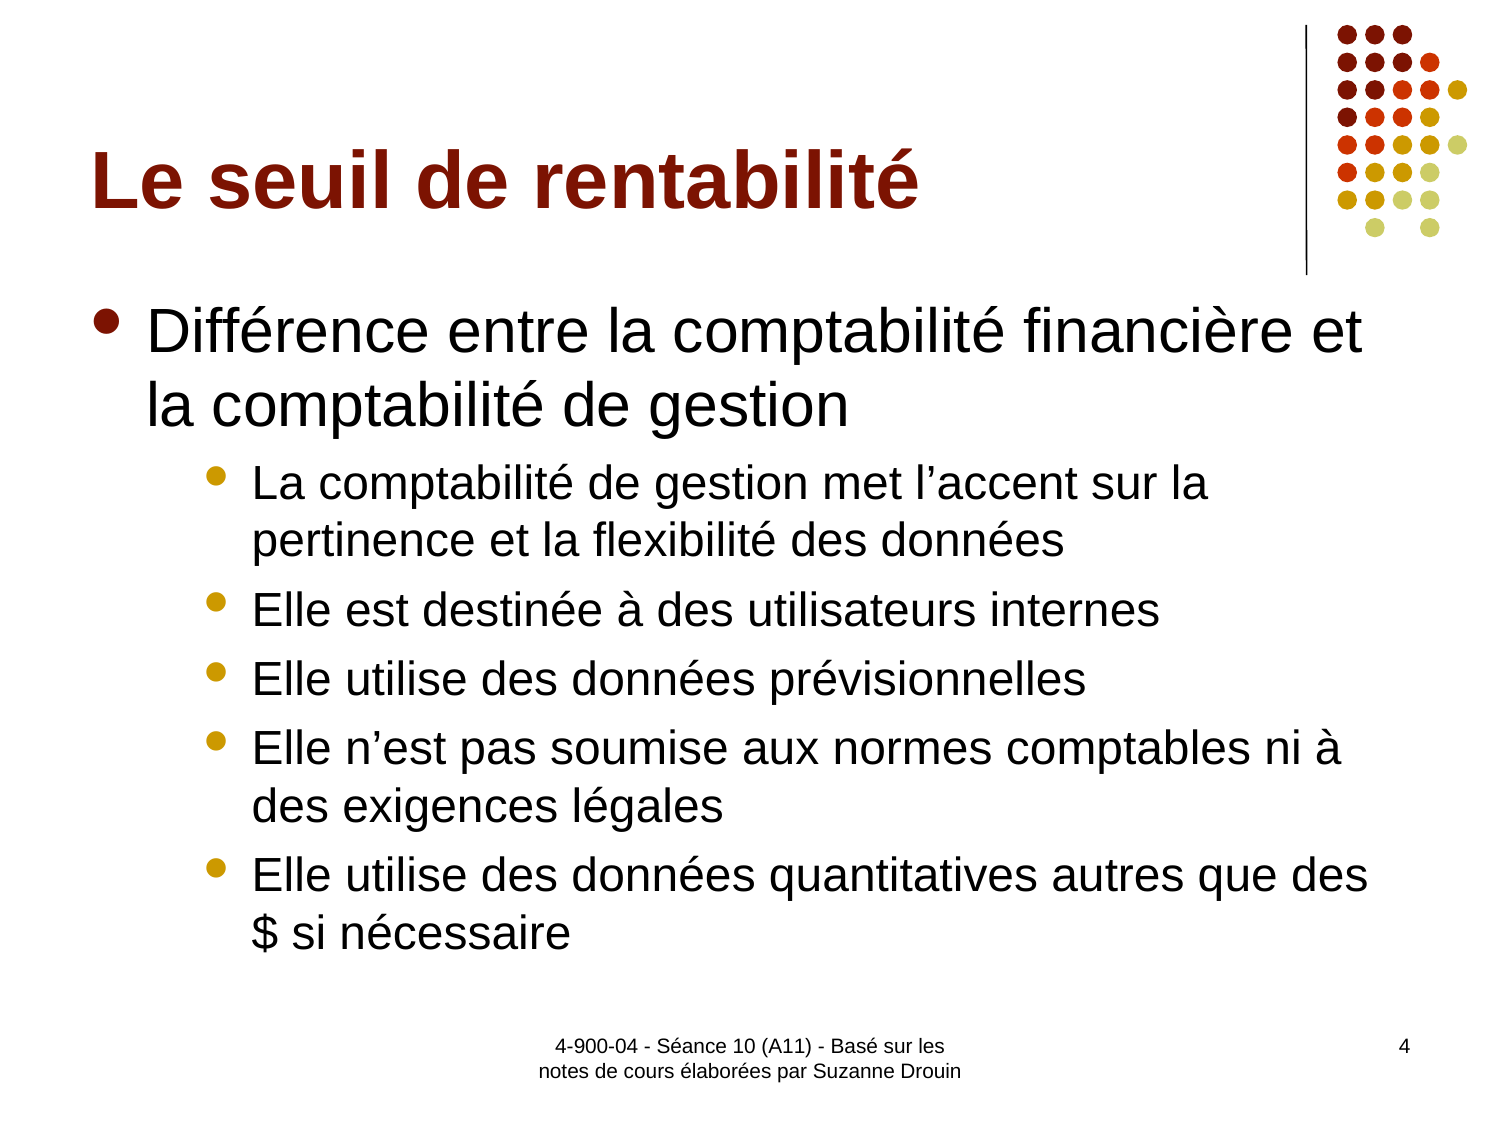

Le seuil de rentabilité
Différence entre la comptabilité financière et la comptabilité de gestion
La comptabilité de gestion met l’accent sur la pertinence et la flexibilité des données
Elle est destinée à des utilisateurs internes
Elle utilise des données prévisionnelles
Elle n’est pas soumise aux normes comptables ni à des exigences légales
Elle utilise des données quantitatives autres que des $ si nécessaire
4-900-04 - Séance 10 (A11) - Basé sur les notes de cours élaborées par Suzanne Drouin